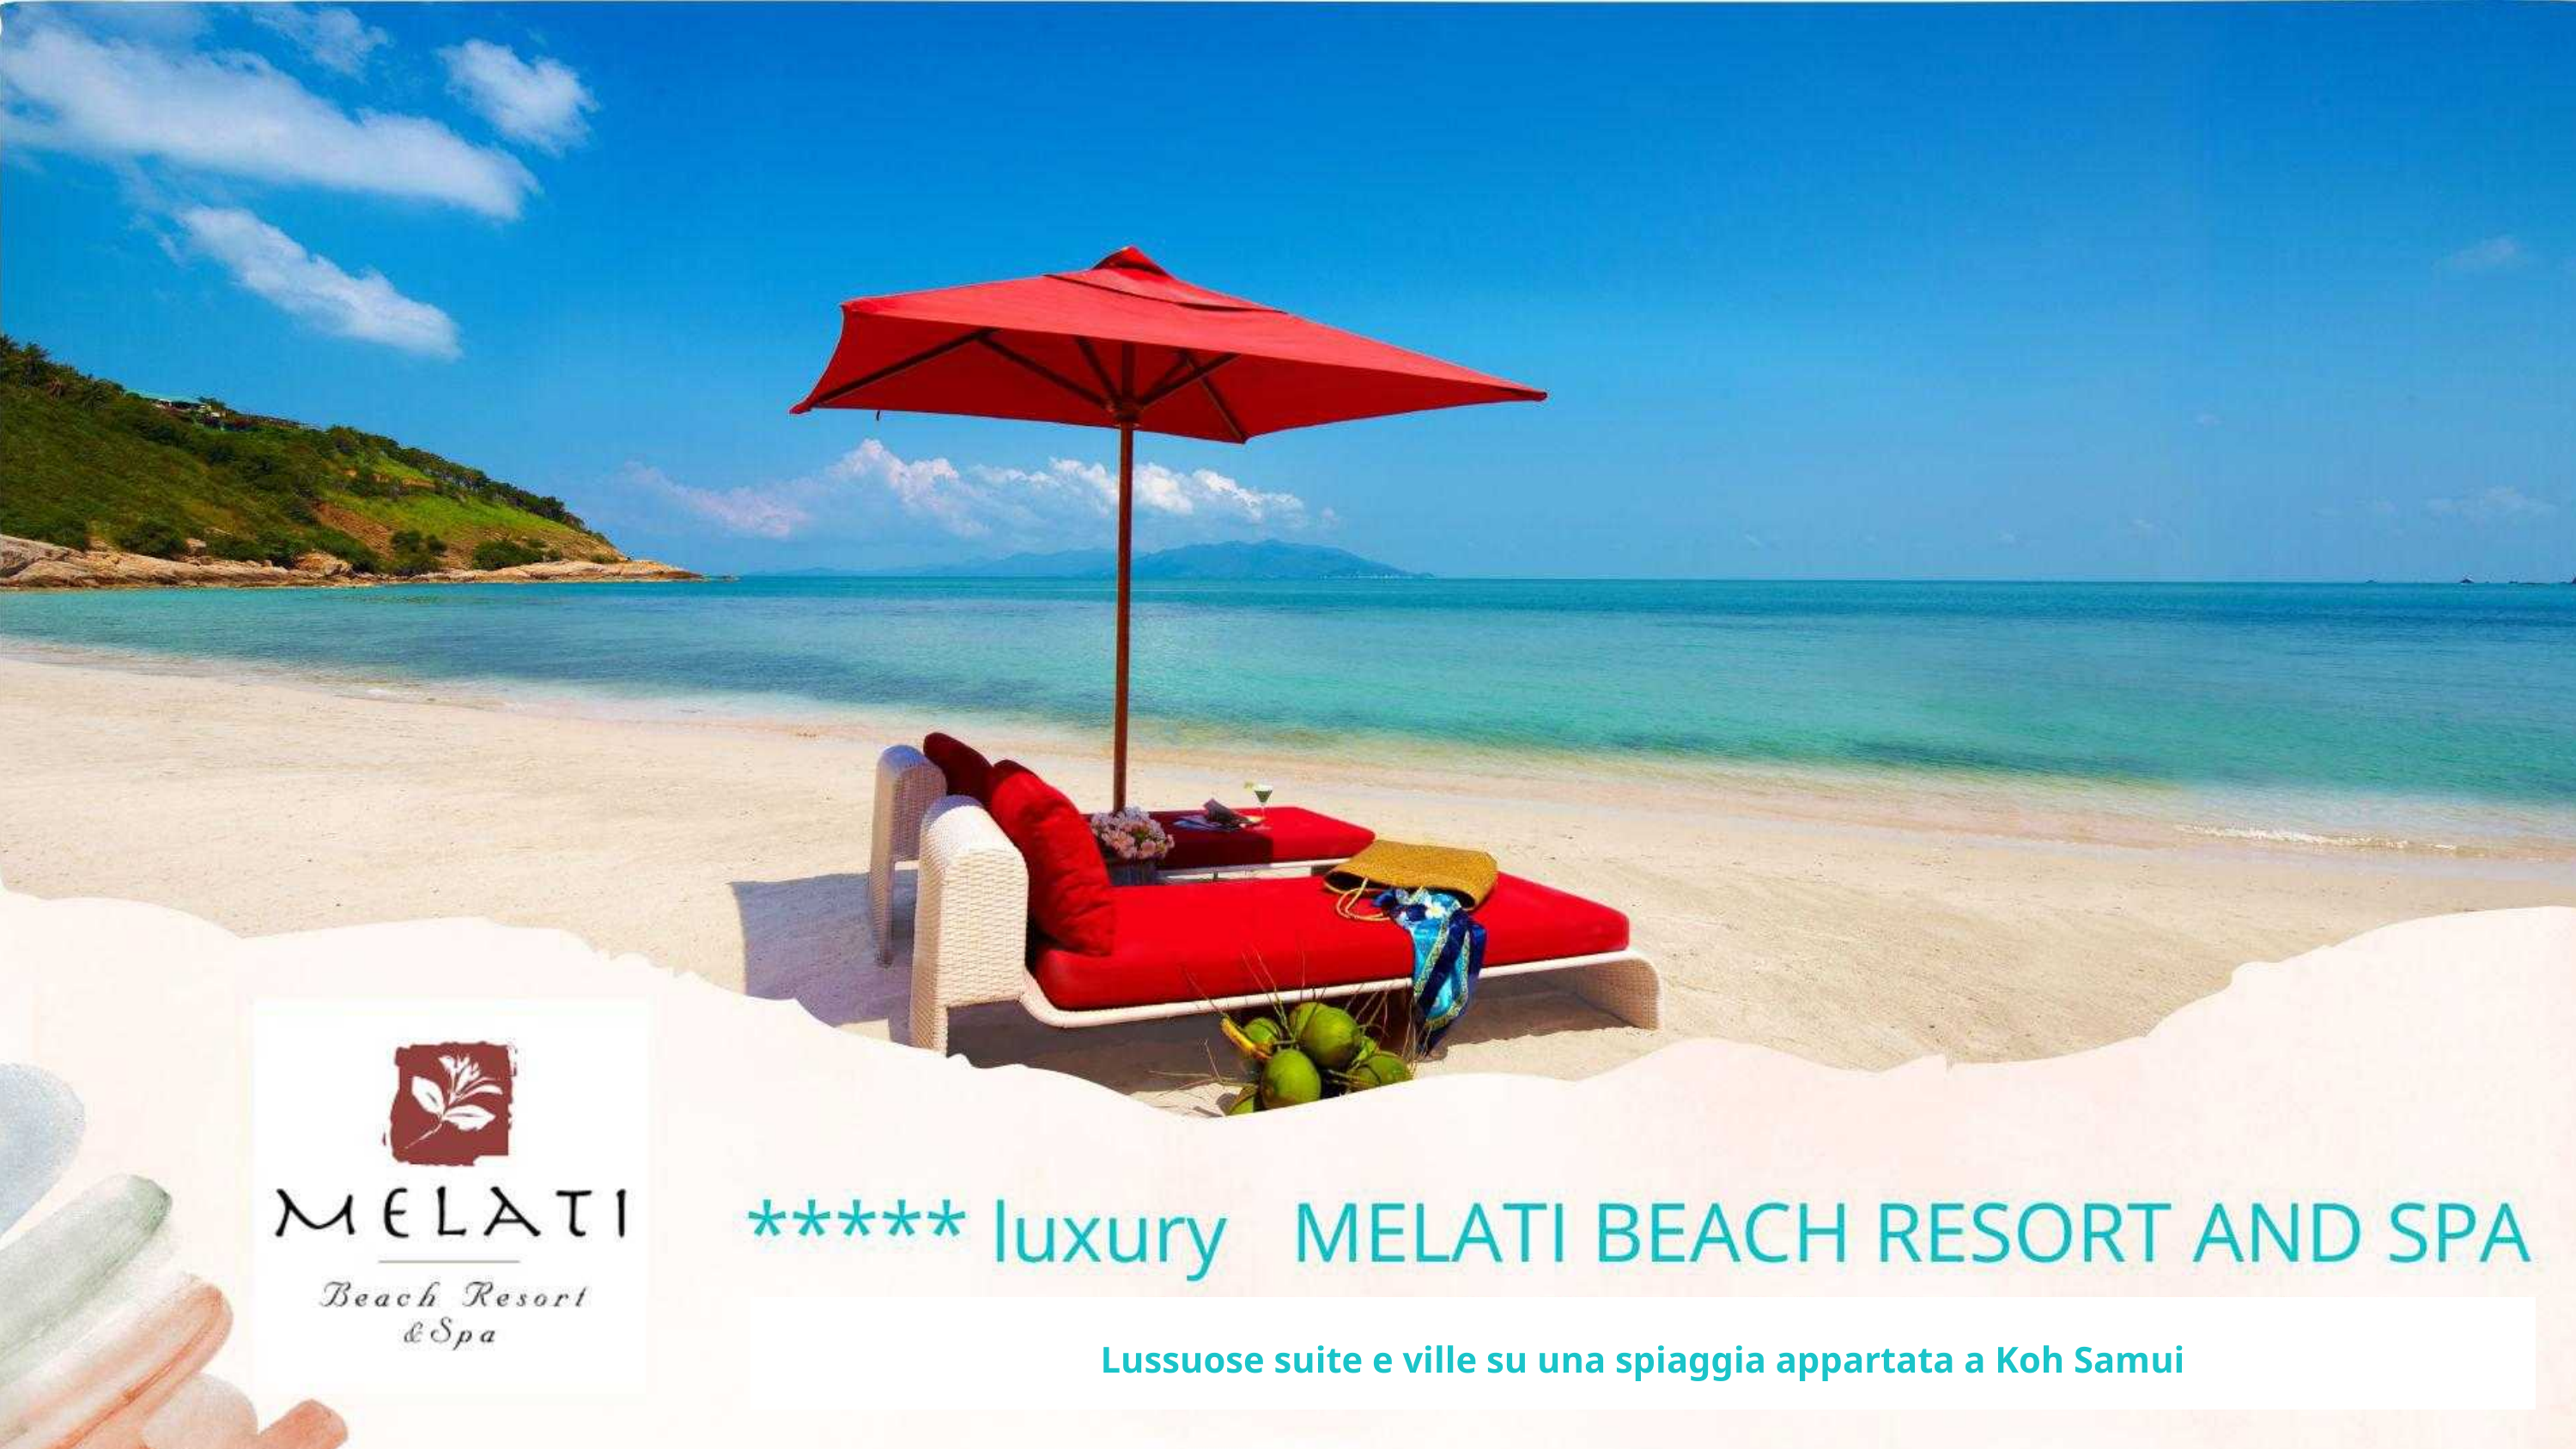

Lussuose suite e ville su una spiaggia appartata a Koh Samui